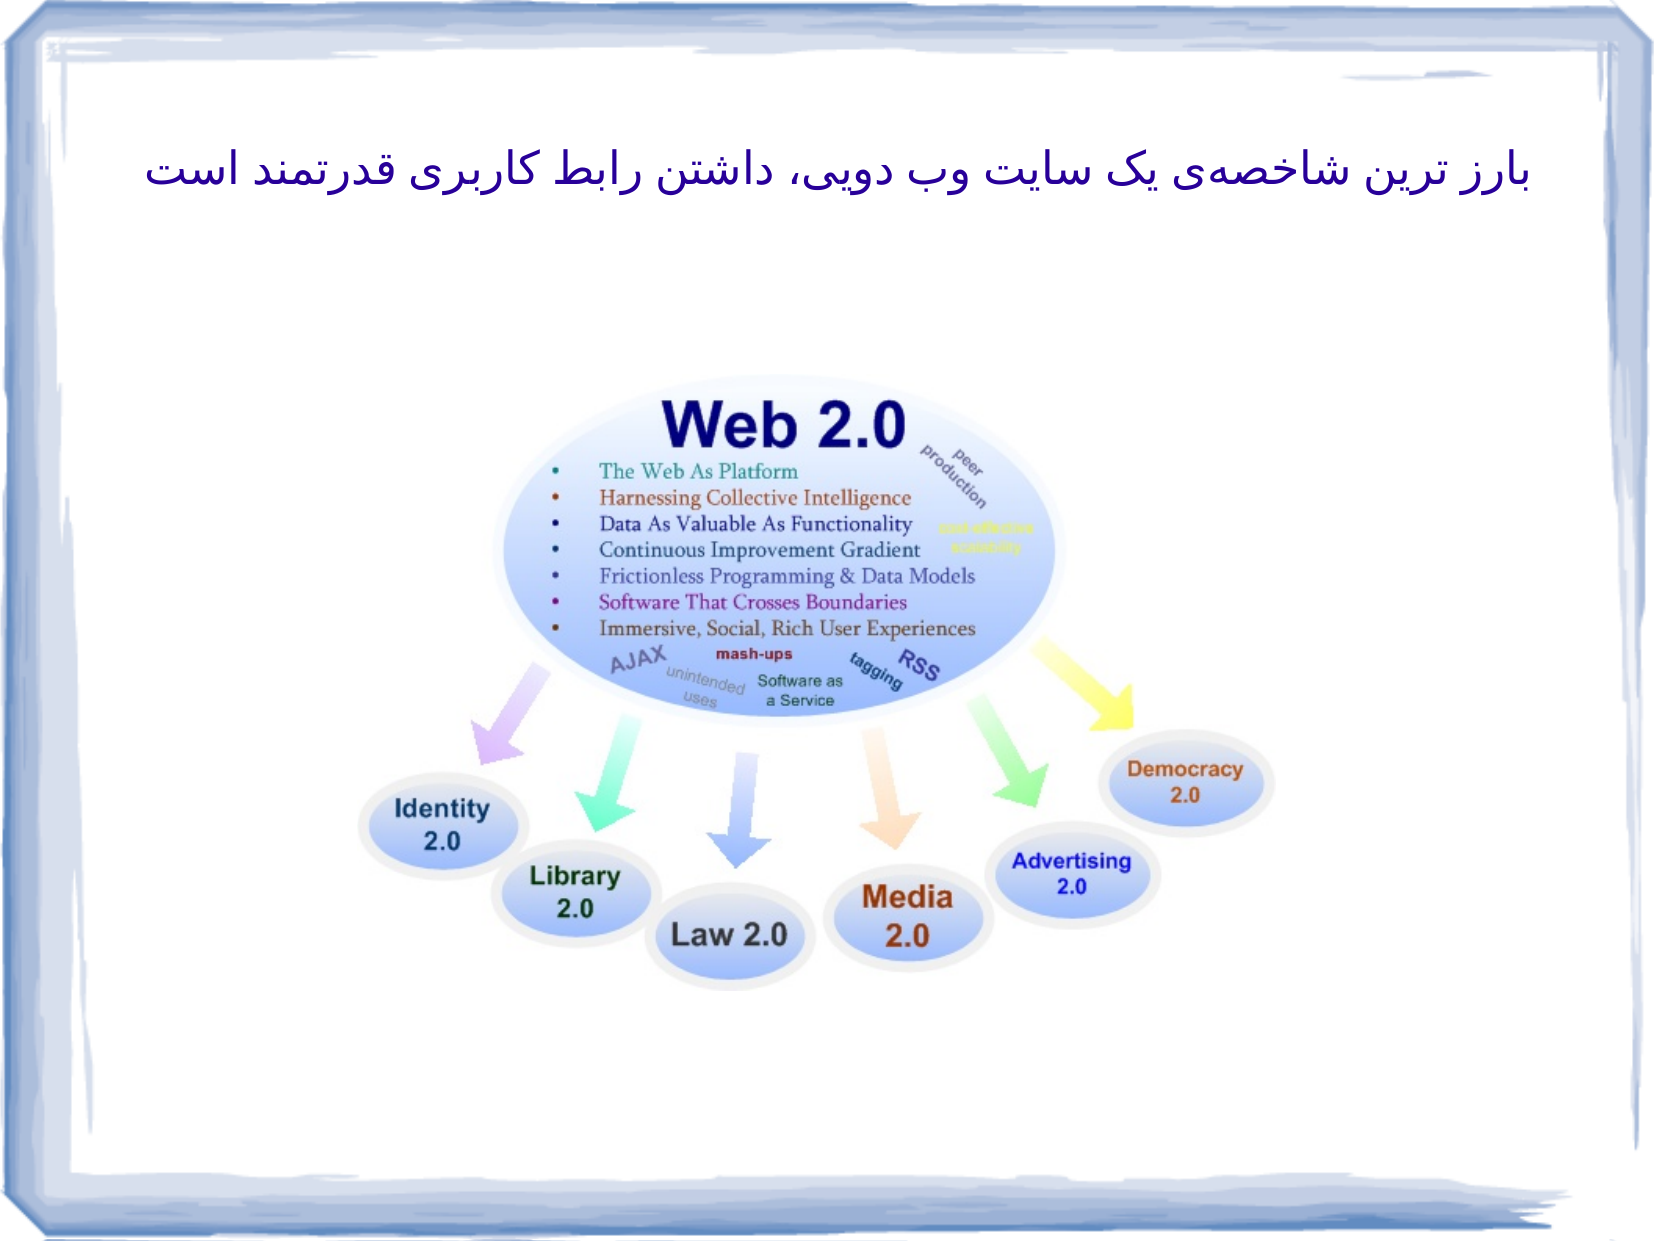

# بارز ترین شاخصه‌ی یک سایت وب دویی، داشتن رابط کاربری قدرتمند است